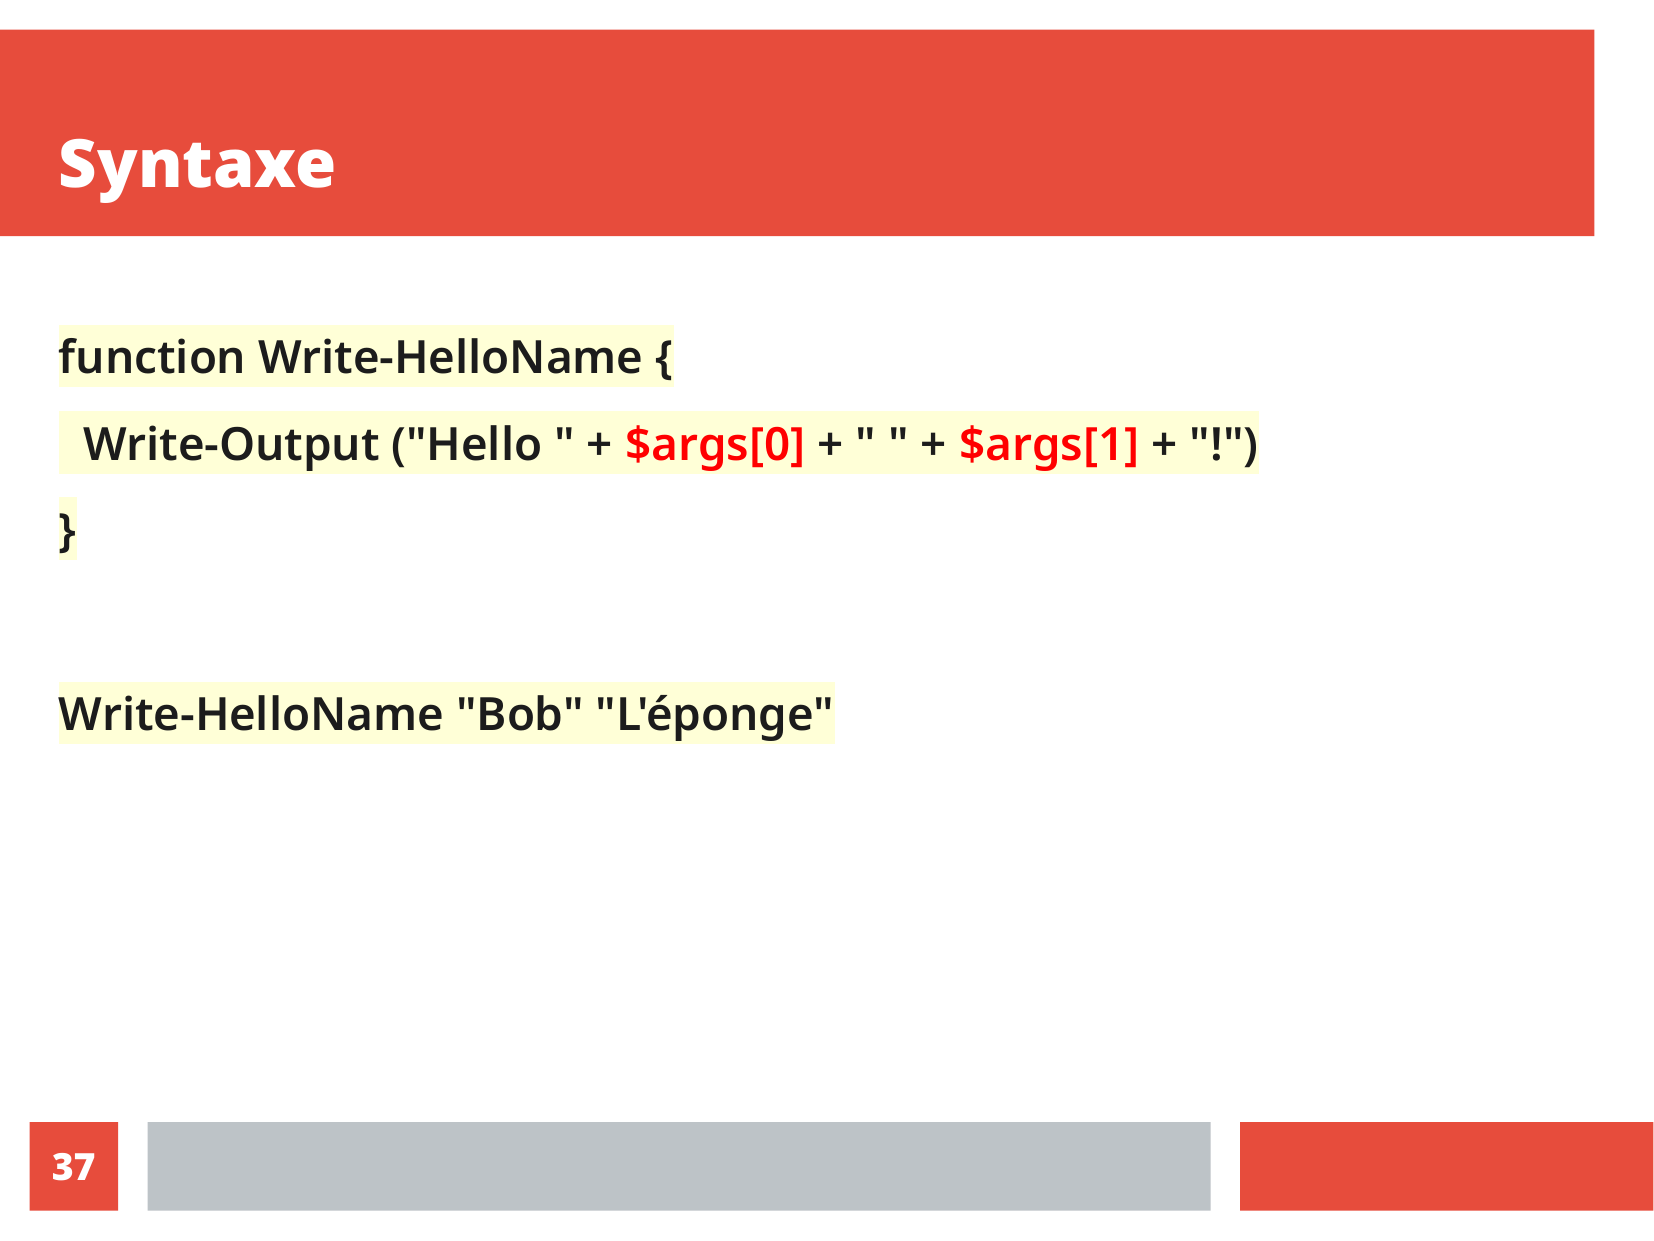

# Syntaxe
function Write-HelloName {
 Write-Output ("Hello " + $args[0] + " " + $args[1] + "!")
}
Write-HelloName "Bob" "L'éponge"
37